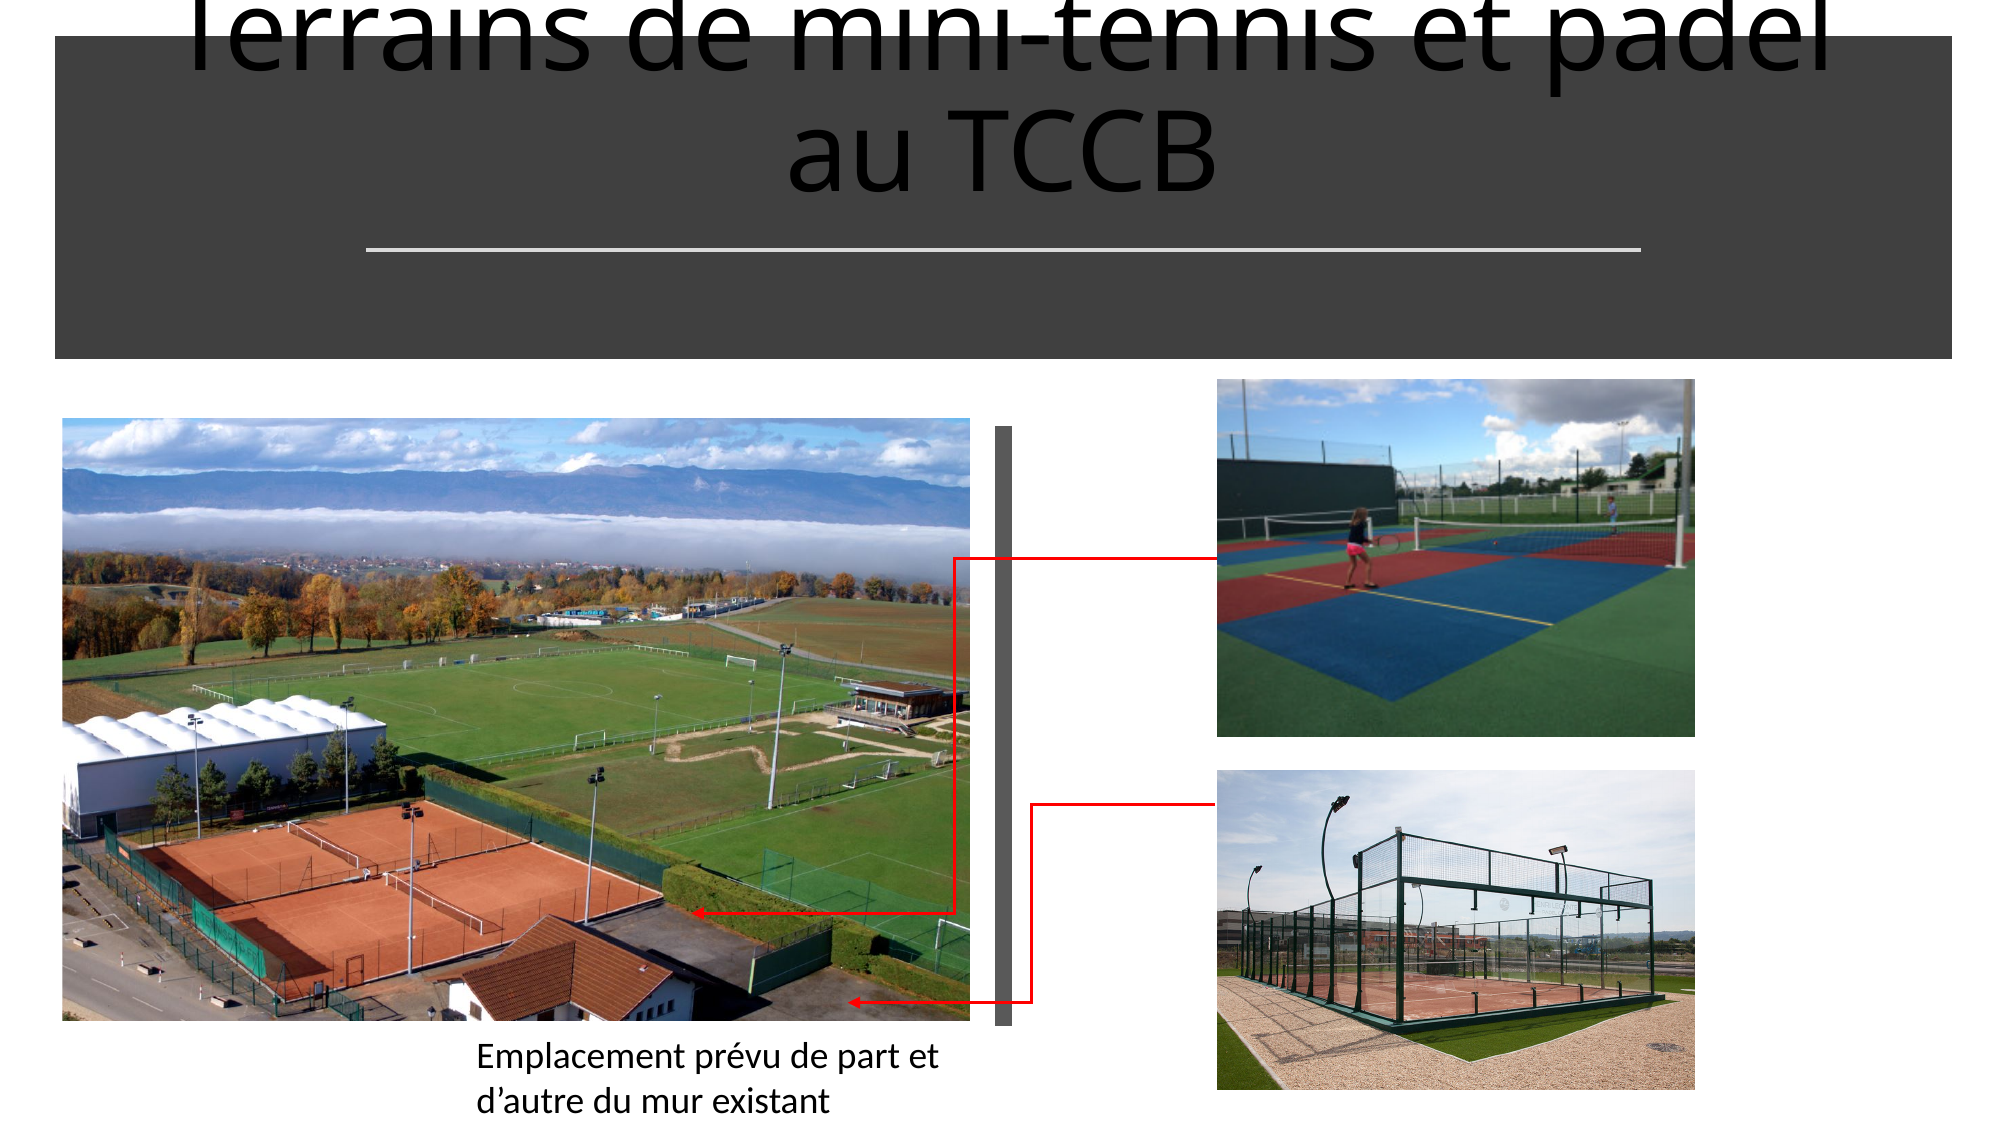

# Terrains de mini-tennis et padel au TCCB
Emplacement prévu de part et d’autre du mur existant